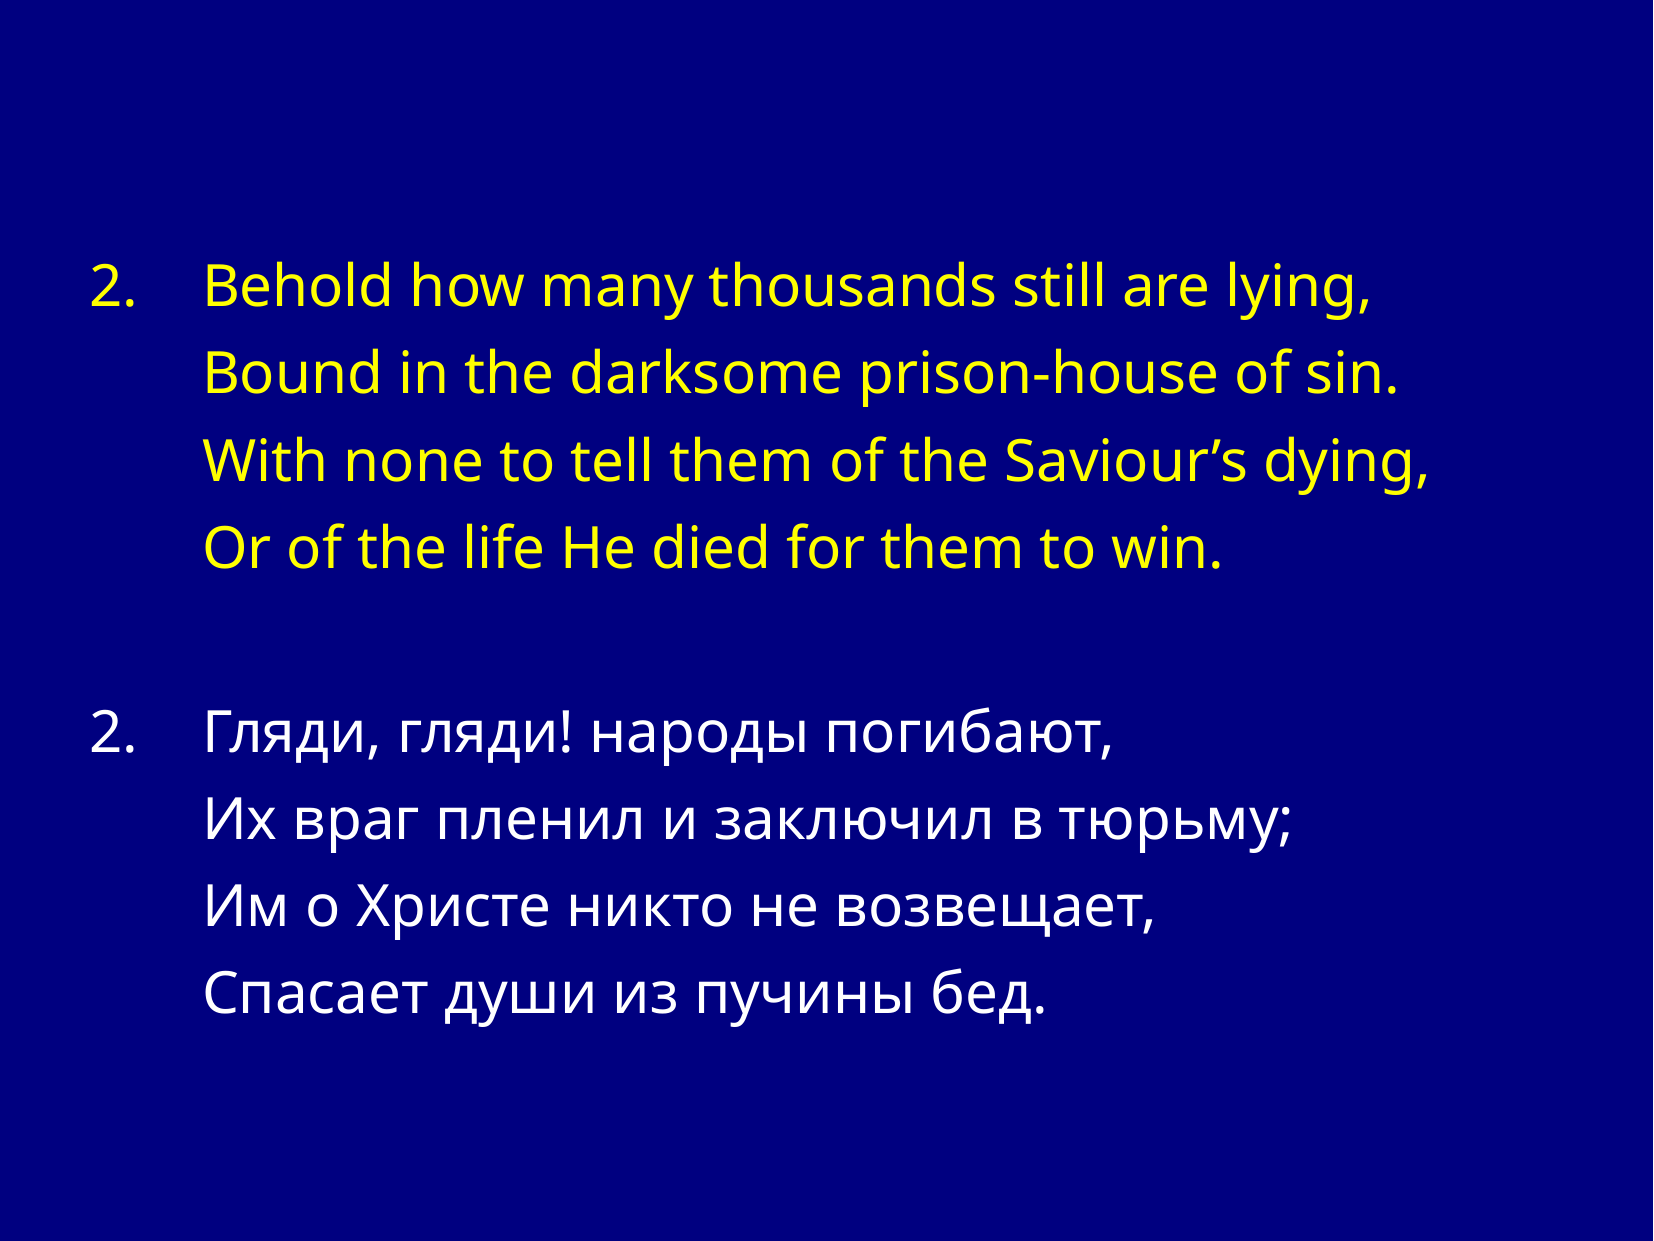

2.	Behold how many thousands still are lying,
	Bound in the darksome prison-house of sin.
	With none to tell them of the Saviour’s dying,
	Or of the life He died for them to win.
2.	Гляди, гляди! народы погибают,
	Их враг пленил и заключил в тюрьму;
	Им о Христе никто не возвещает,
	Спасает души из пучины бед.